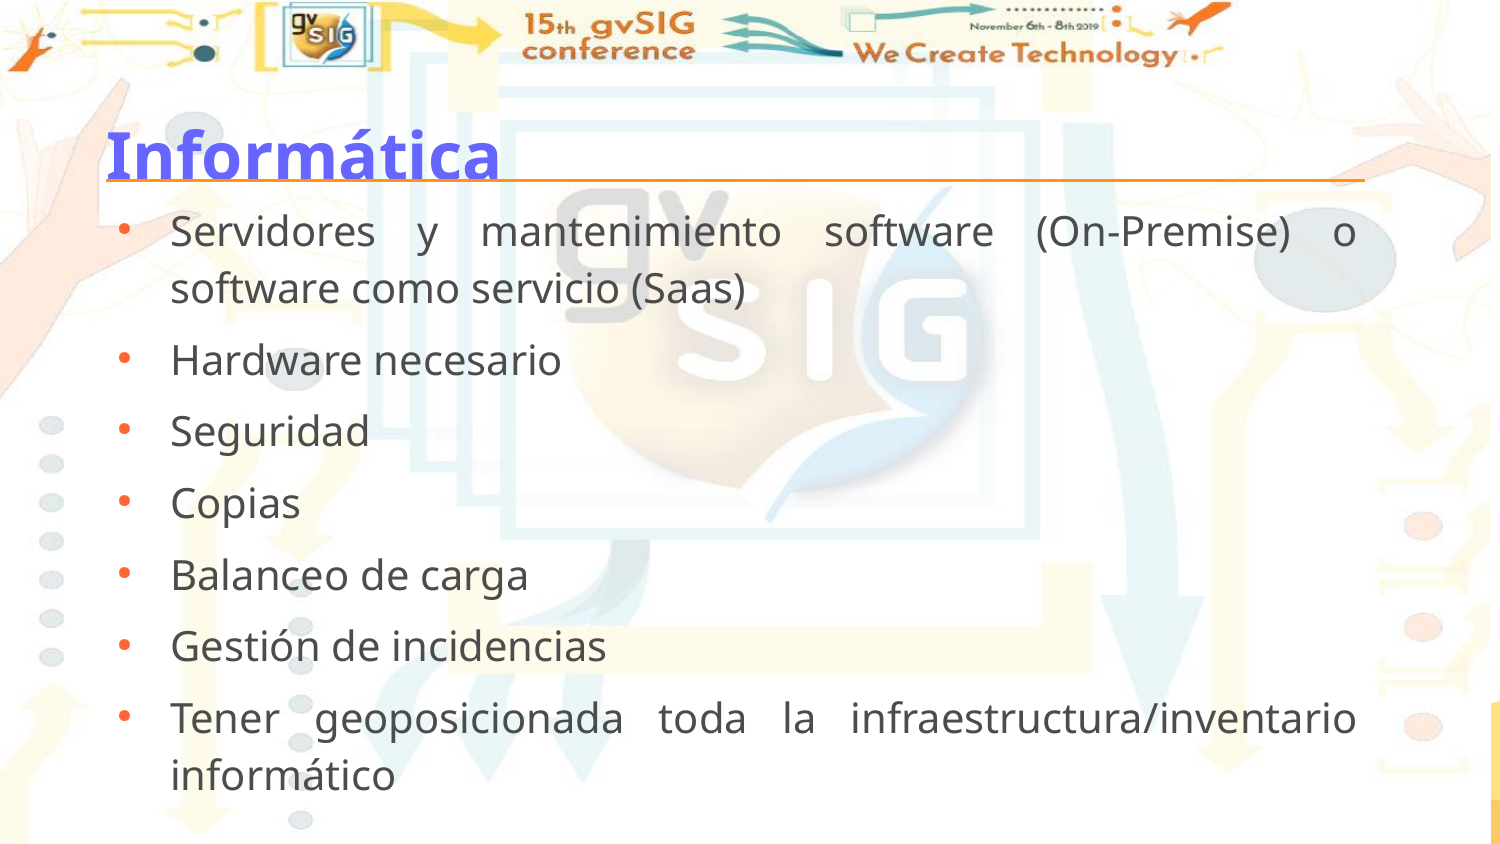

# Informática
Servidores y mantenimiento software (On-Premise) o software como servicio (Saas)
Hardware necesario
Seguridad
Copias
Balanceo de carga
Gestión de incidencias
Tener geoposicionada toda la infraestructura/inventario informático